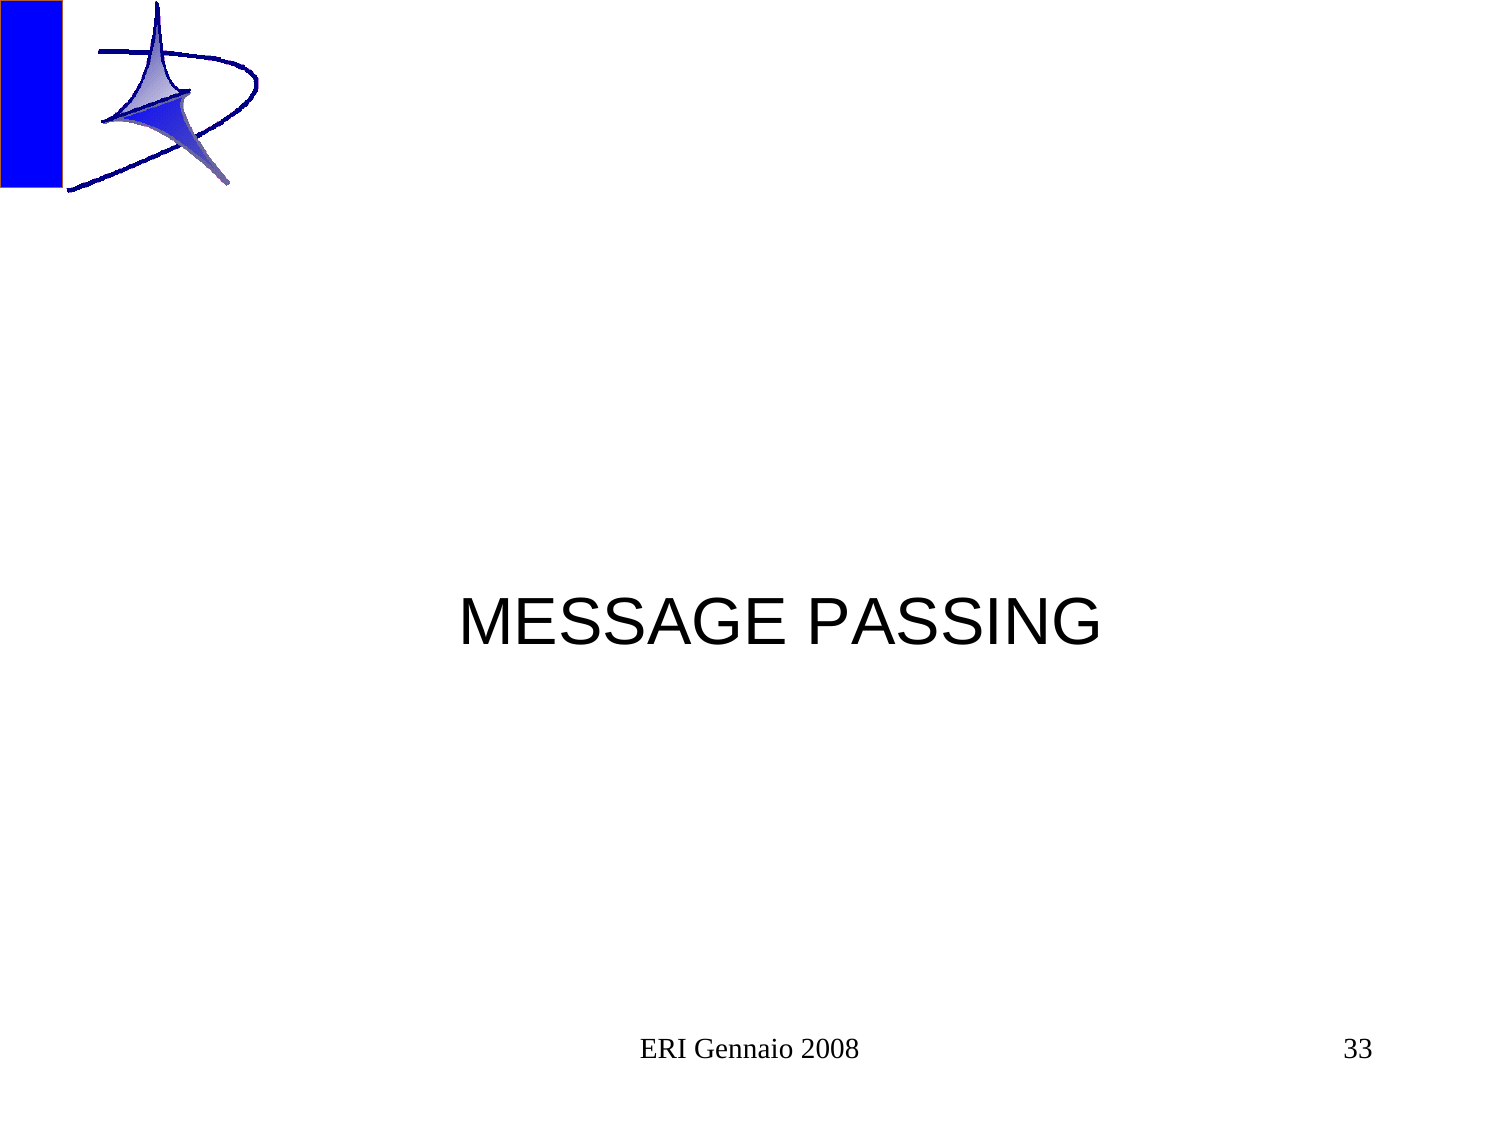

#
MESSAGE PASSING
ERI Gennaio 2008
33